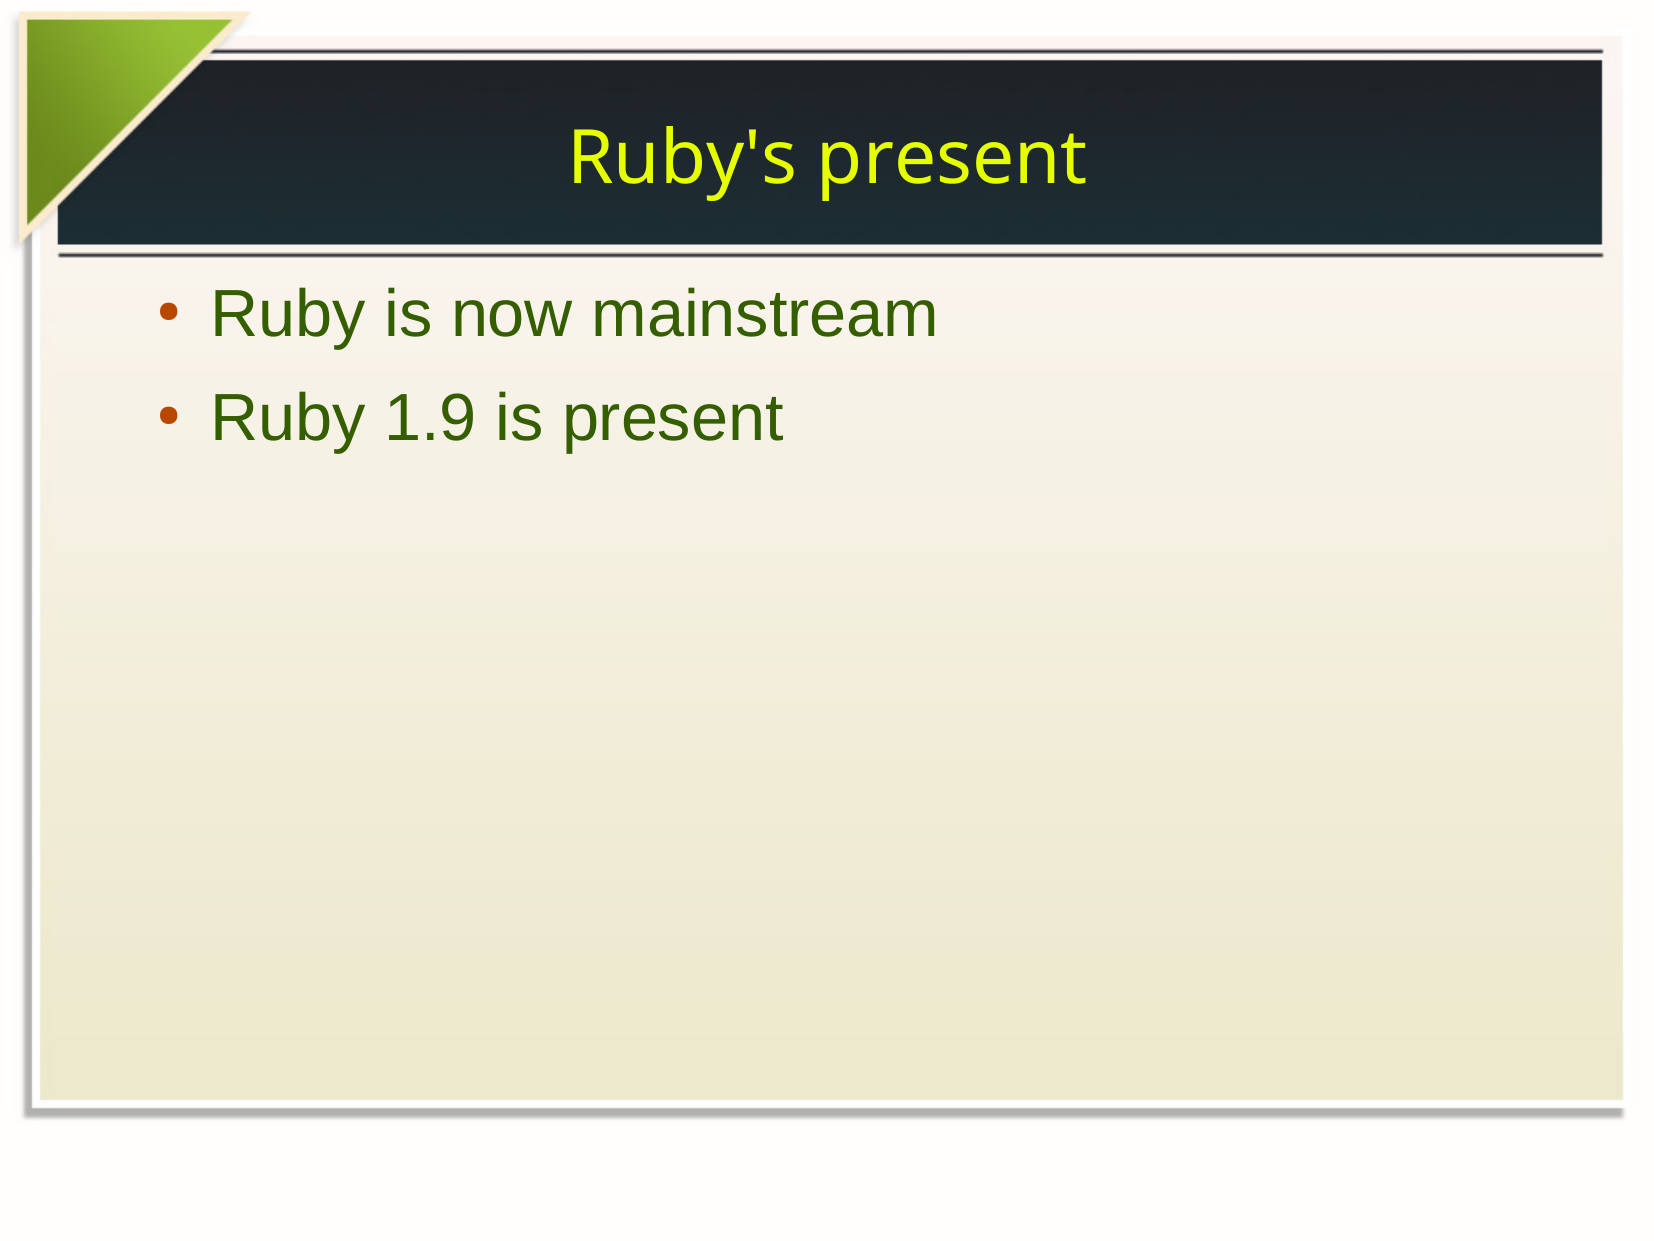

# Ruby's present
Ruby is now mainstream
Ruby 1.9 is present